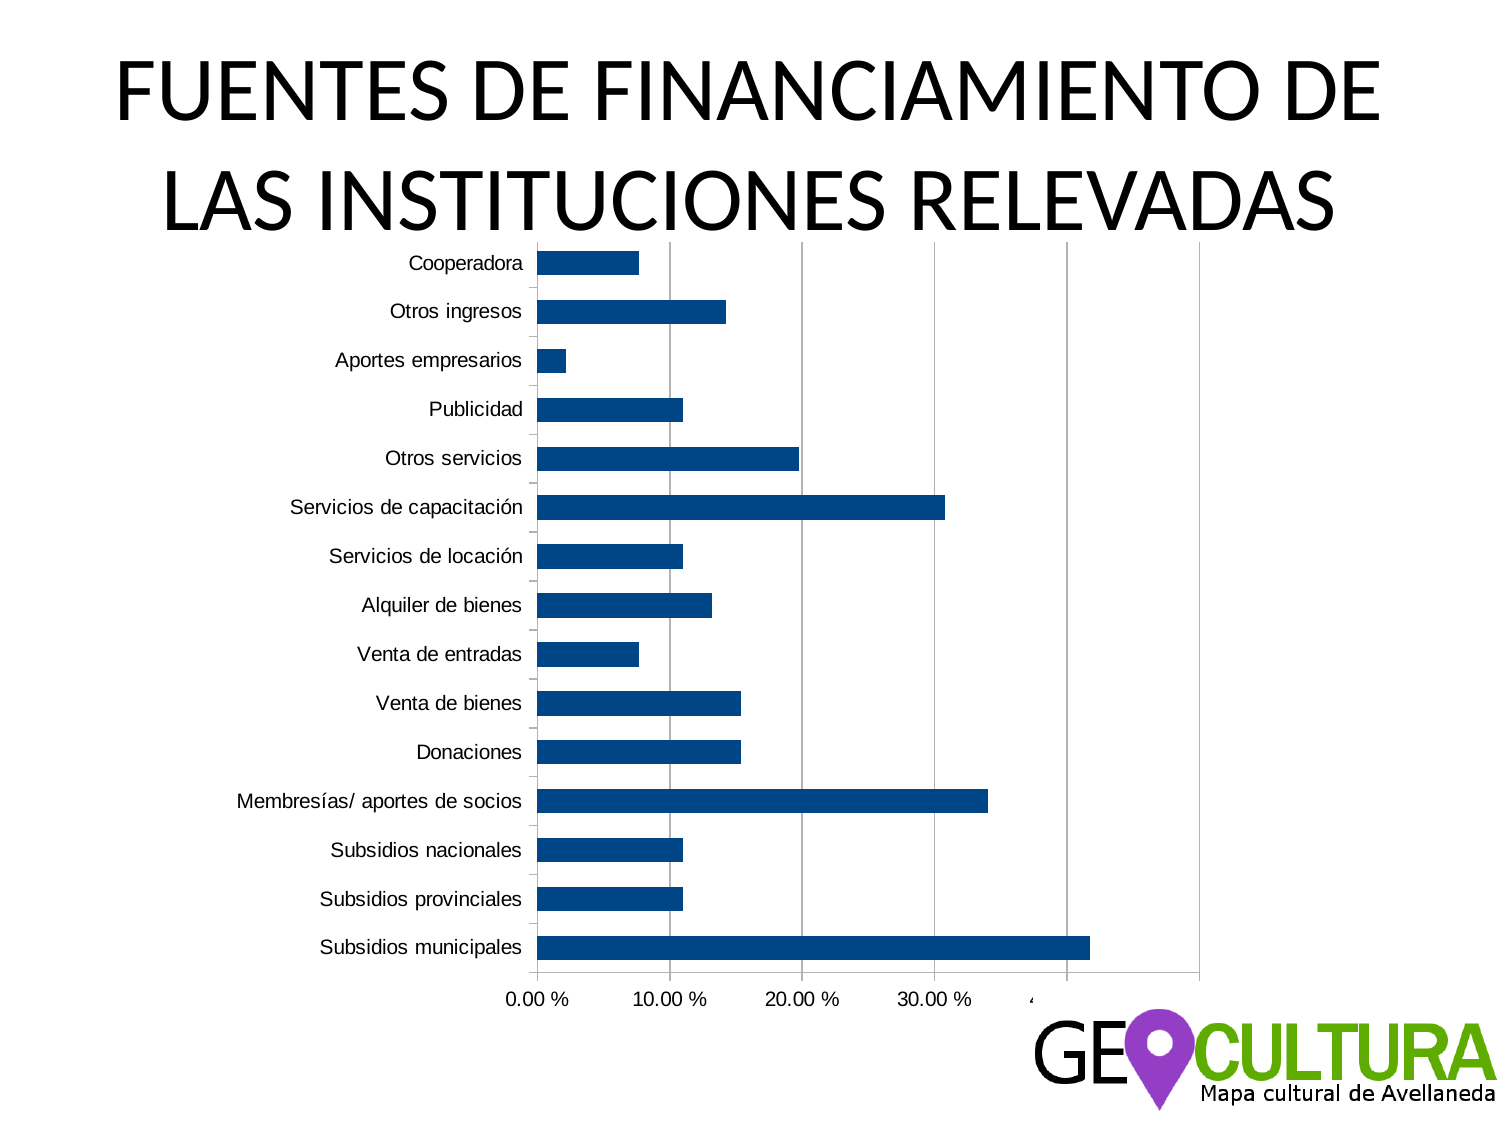

FUENTES DE FINANCIAMIENTO DE LAS INSTITUCIONES RELEVADAS
### Chart
| Category | Columna D |
|---|---|
| Subsidios municipales | 0.417582417582418 |
| Subsidios provinciales | 0.10989010989011 |
| Subsidios nacionales | 0.10989010989011 |
| Membresías/ aportes de socios | 0.340659340659341 |
| Donaciones | 0.153846153846154 |
| Venta de bienes | 0.153846153846154 |
| Venta de entradas | 0.0769230769230769 |
| Alquiler de bienes | 0.131868131868132 |
| Servicios de locación | 0.10989010989011 |
| Servicios de capacitación | 0.307692307692308 |
| Otros servicios | 0.197802197802198 |
| Publicidad | 0.10989010989011 |
| Aportes empresarios | 0.021978021978022 |
| Otros ingresos | 0.142857142857143 |
| Cooperadora | 0.0769230769230769 |